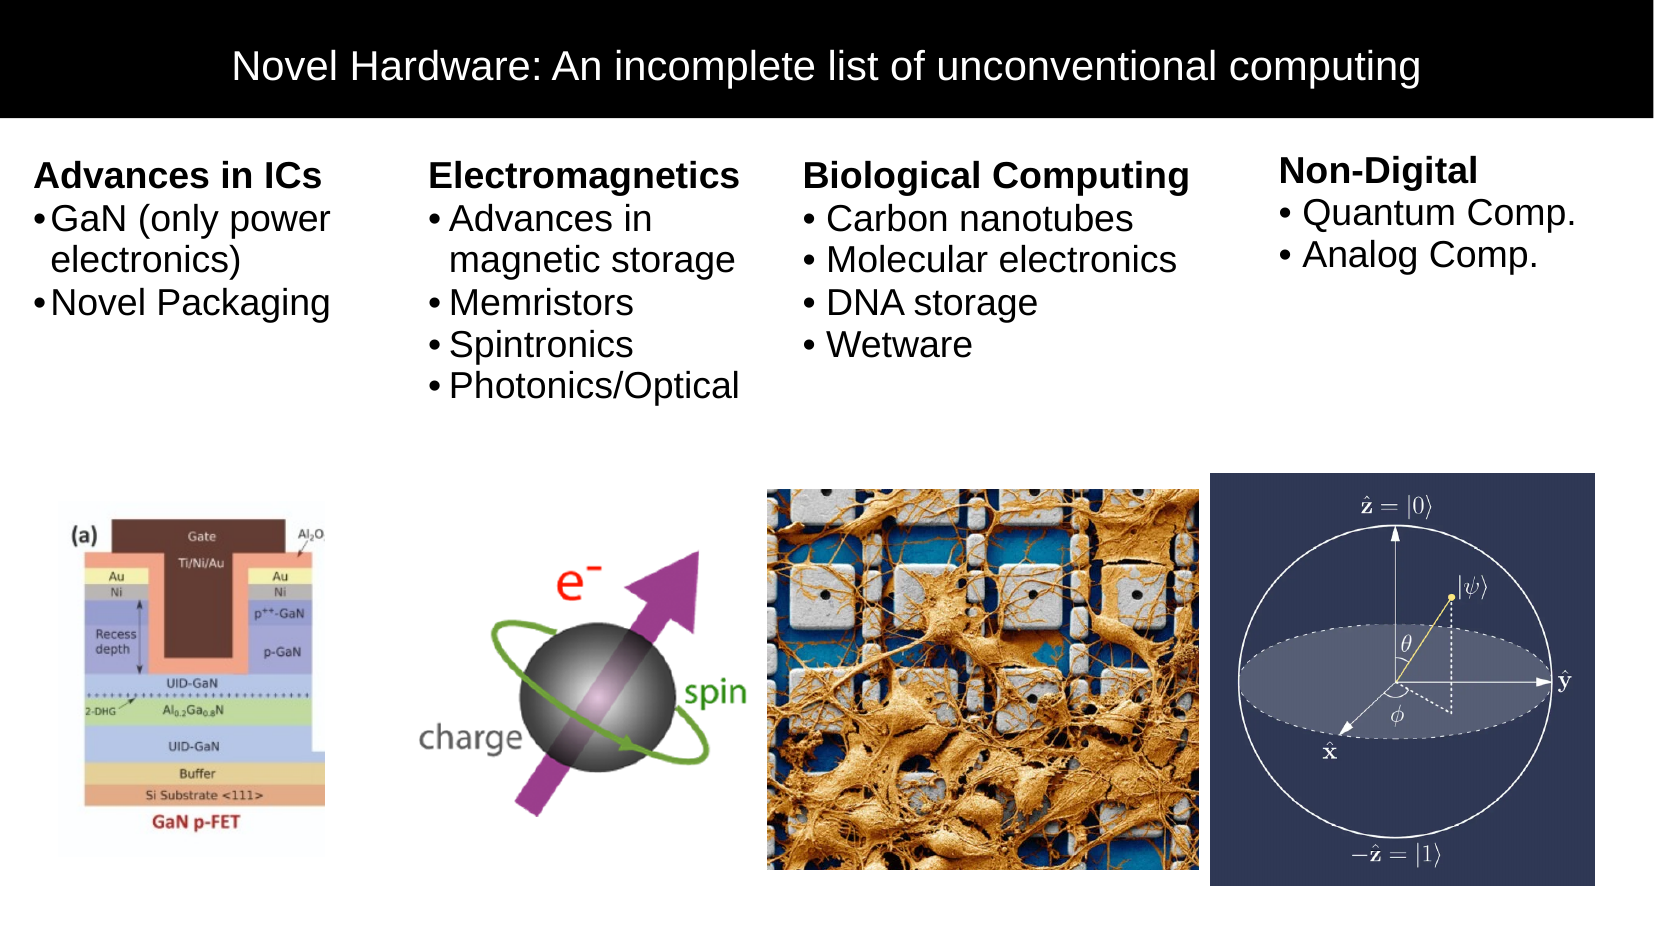

Novel Hardware: An incomplete list of unconventional computing
Non-Digital
• Quantum Comp.
• Analog Comp.
Advances in ICs
•	GaN (only power
	electronics)
•	Novel Packaging
Electromagnetics
•	Advances in
	magnetic storage
•	Memristors
•	Spintronics
•	Photonics/Optical
Biological Computing
• Carbon nanotubes
• Molecular electronics
• DNA storage
• Wetware